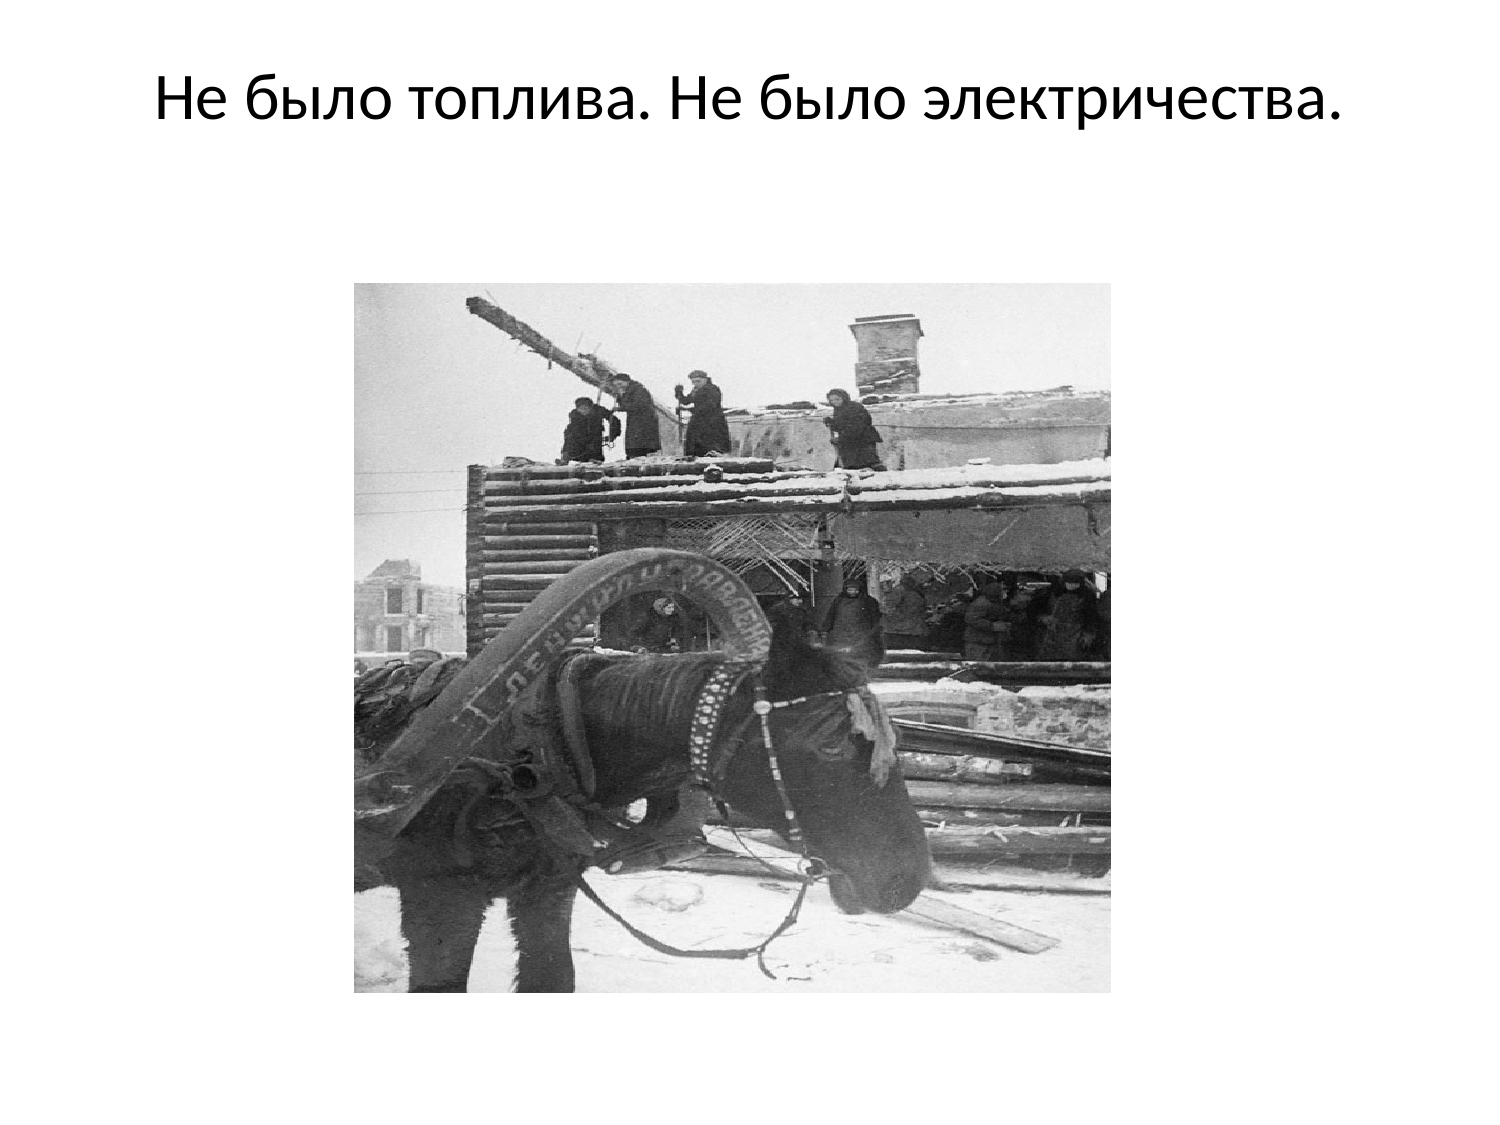

# Не было топлива. Не было электричества.